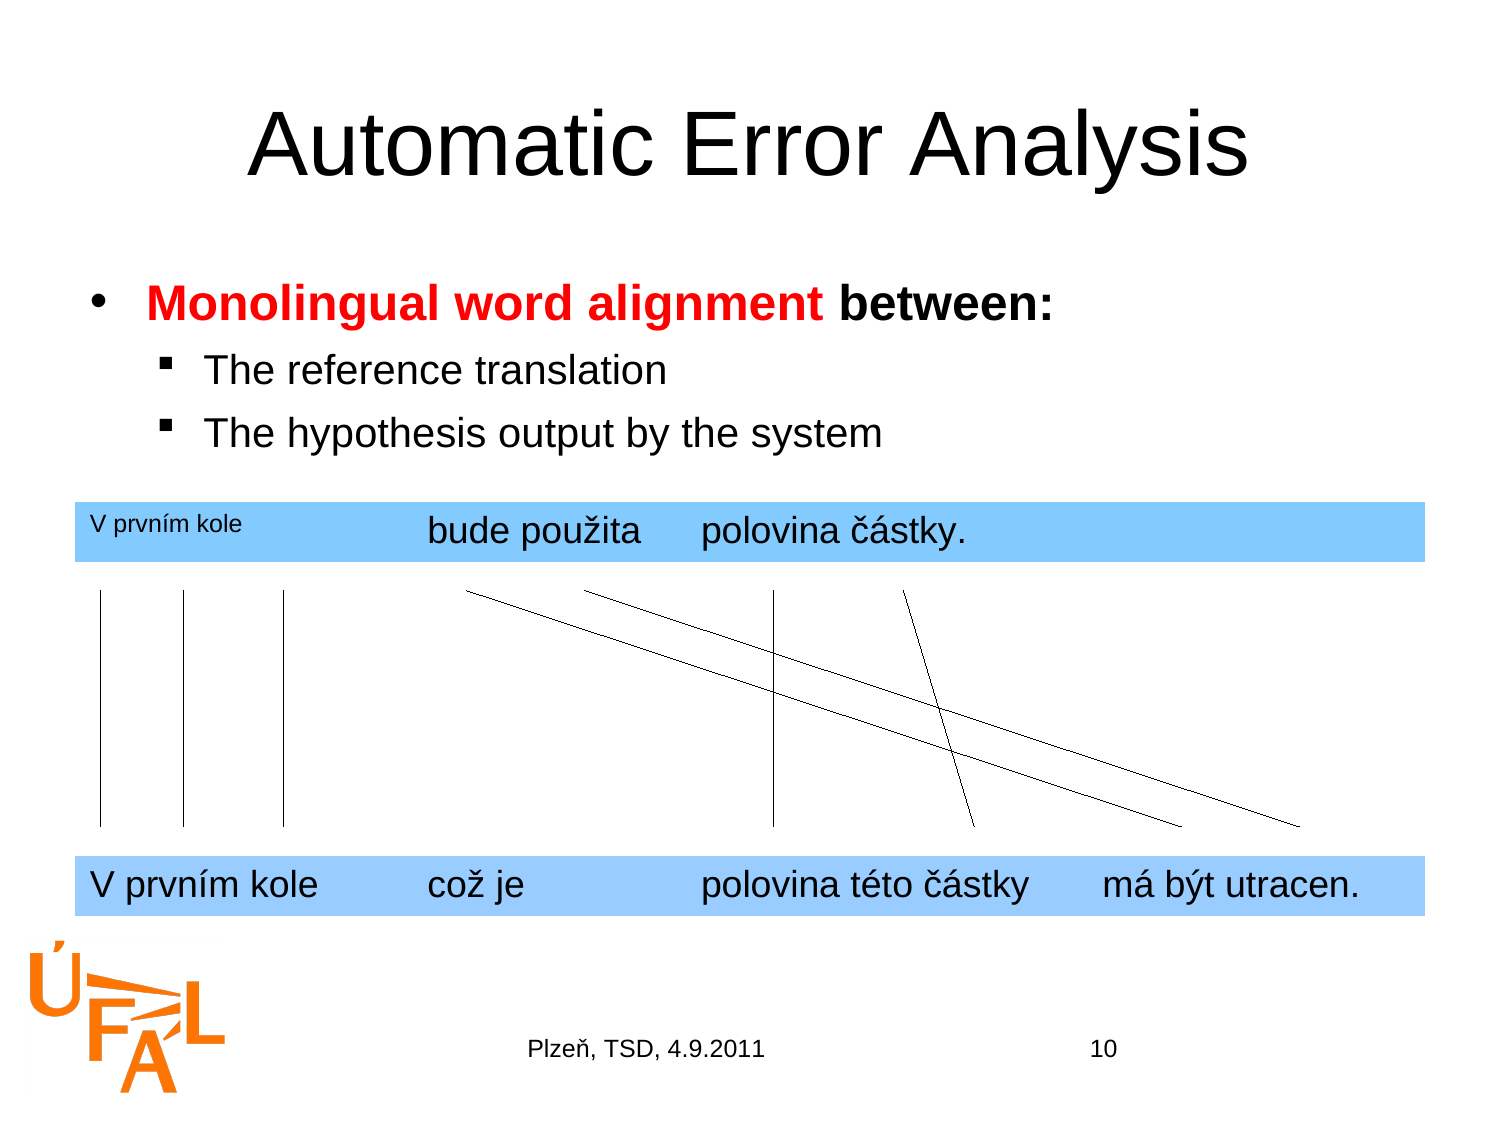

# Automatic Error Analysis
Monolingual word alignment between:
The reference translation
The hypothesis output by the system
| V prvním kole | bude použita | polovina částky. | |
| --- | --- | --- | --- |
| | | | |
| V prvním kole | což je | polovina této částky | má být utracen. |
Plzeň, TSD, 4.9.2011
10